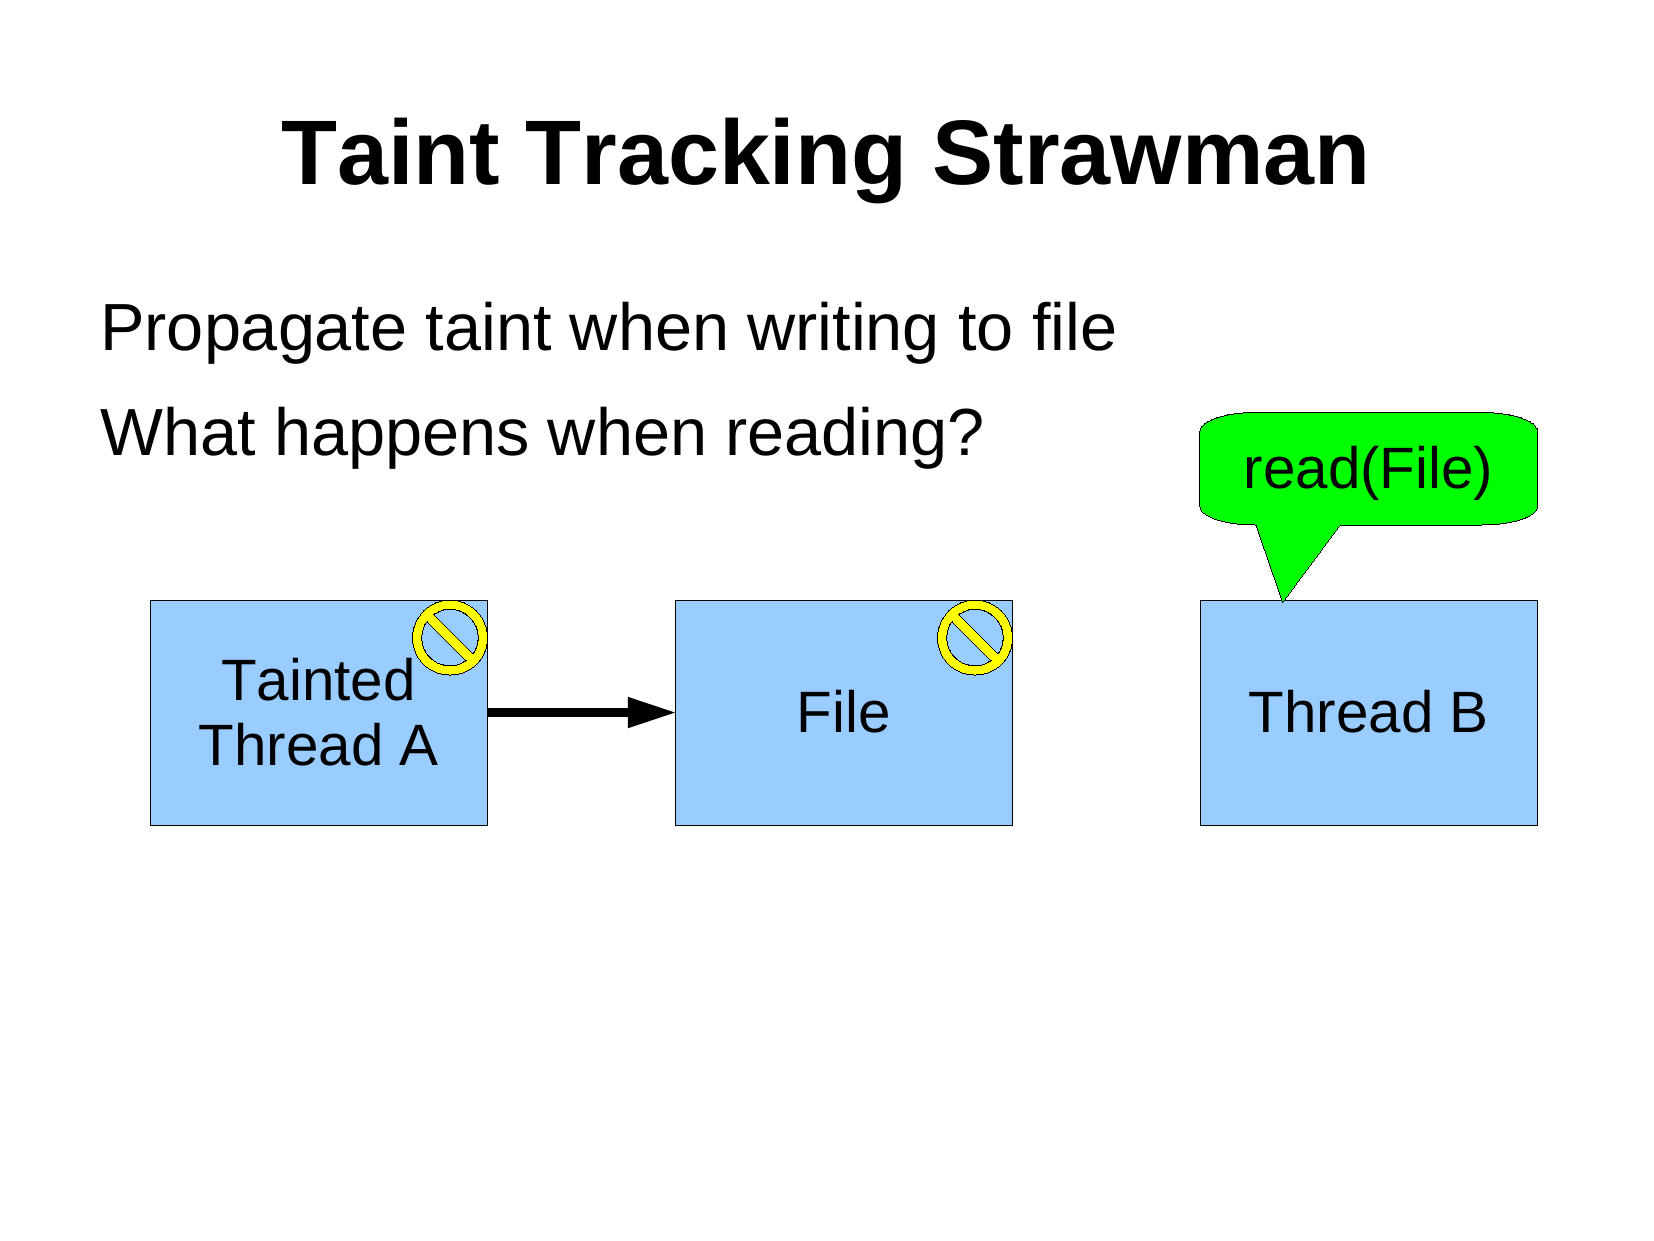

# Taint Tracking Strawman
Propagate taint when writing to file
What happens when reading?
read(File)
Tainted
Thread A
File
Thread B